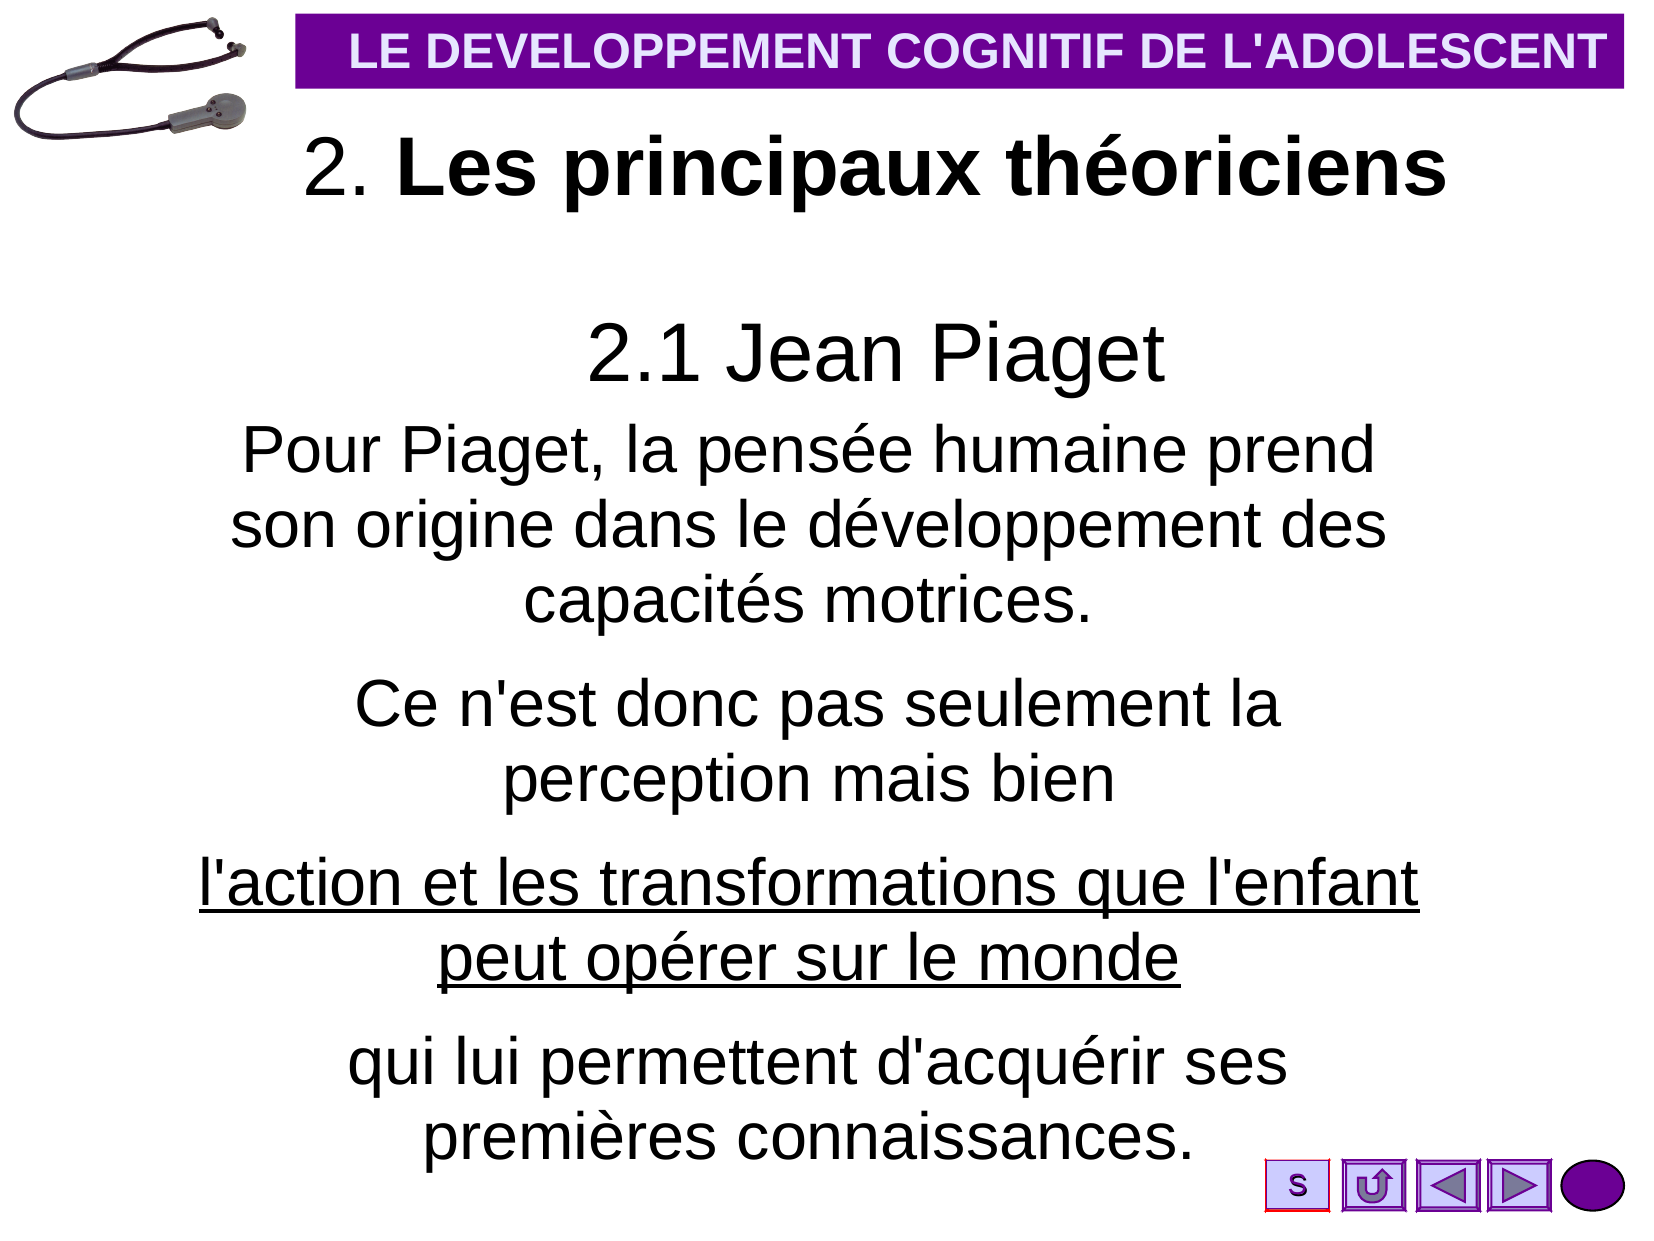

LE DEVELOPPEMENT COGNITIF DE L'ADOLESCENT
2. Les principaux théoriciens
2.1 Jean Piaget
# Pour Piaget, la pensée humaine prend son origine dans le développement des capacités motrices.
 Ce n'est donc pas seulement la perception mais bien
l'action et les transformations que l'enfant peut opérer sur le monde
 qui lui permettent d'acquérir ses premières connaissances.